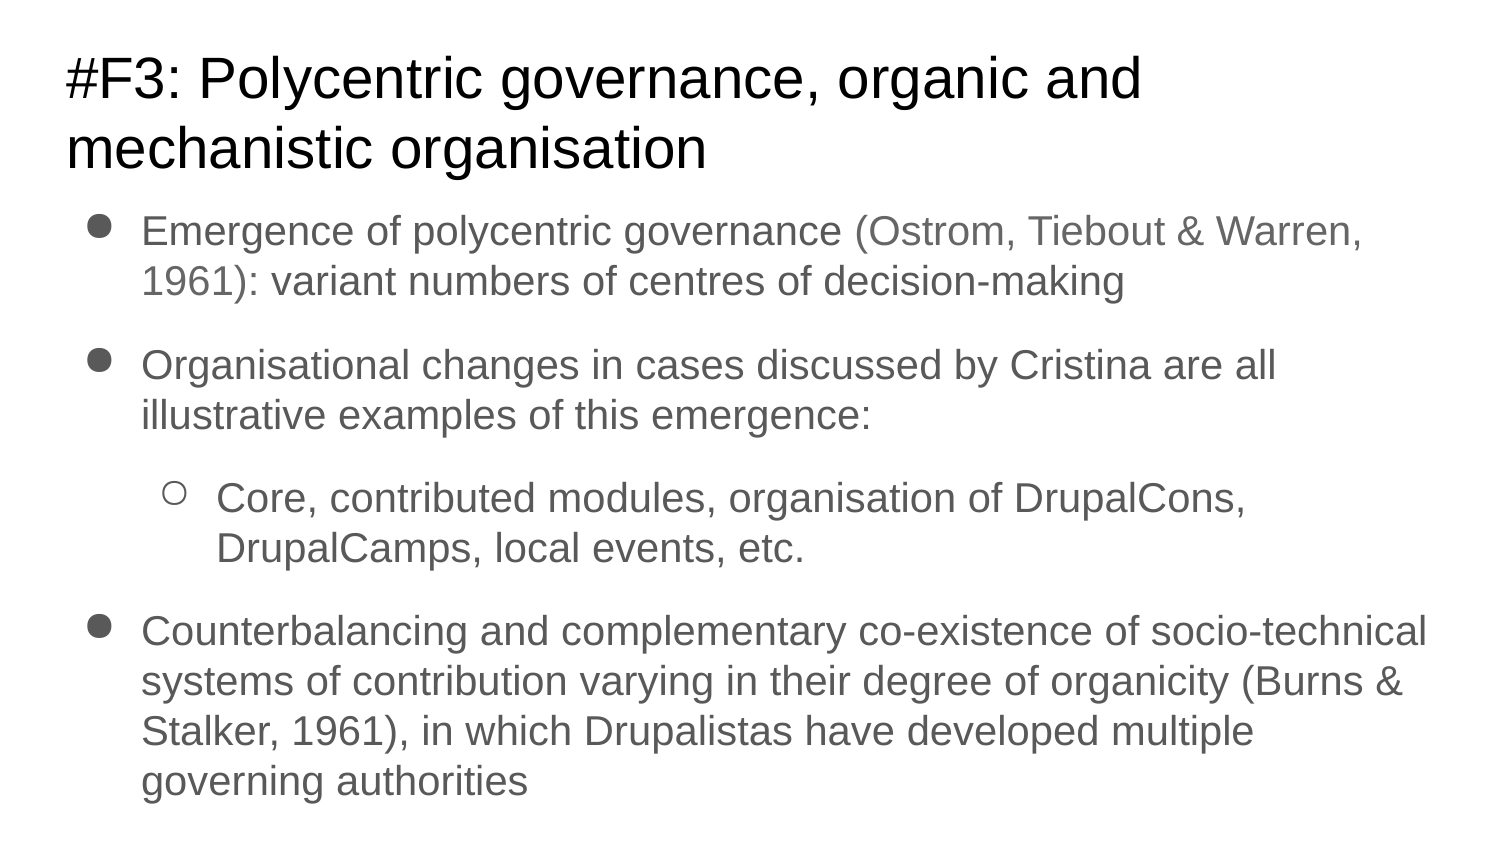

# #F3: Polycentric governance, organic and mechanistic organisation
Emergence of polycentric governance (Ostrom, Tiebout & Warren, 1961): variant numbers of centres of decision-making
Organisational changes in cases discussed by Cristina are all illustrative examples of this emergence:
Core, contributed modules, organisation of DrupalCons, DrupalCamps, local events, etc.
Counterbalancing and complementary co-existence of socio-technical systems of contribution varying in their degree of organicity (Burns & Stalker, 1961), in which Drupalistas have developed multiple governing authorities